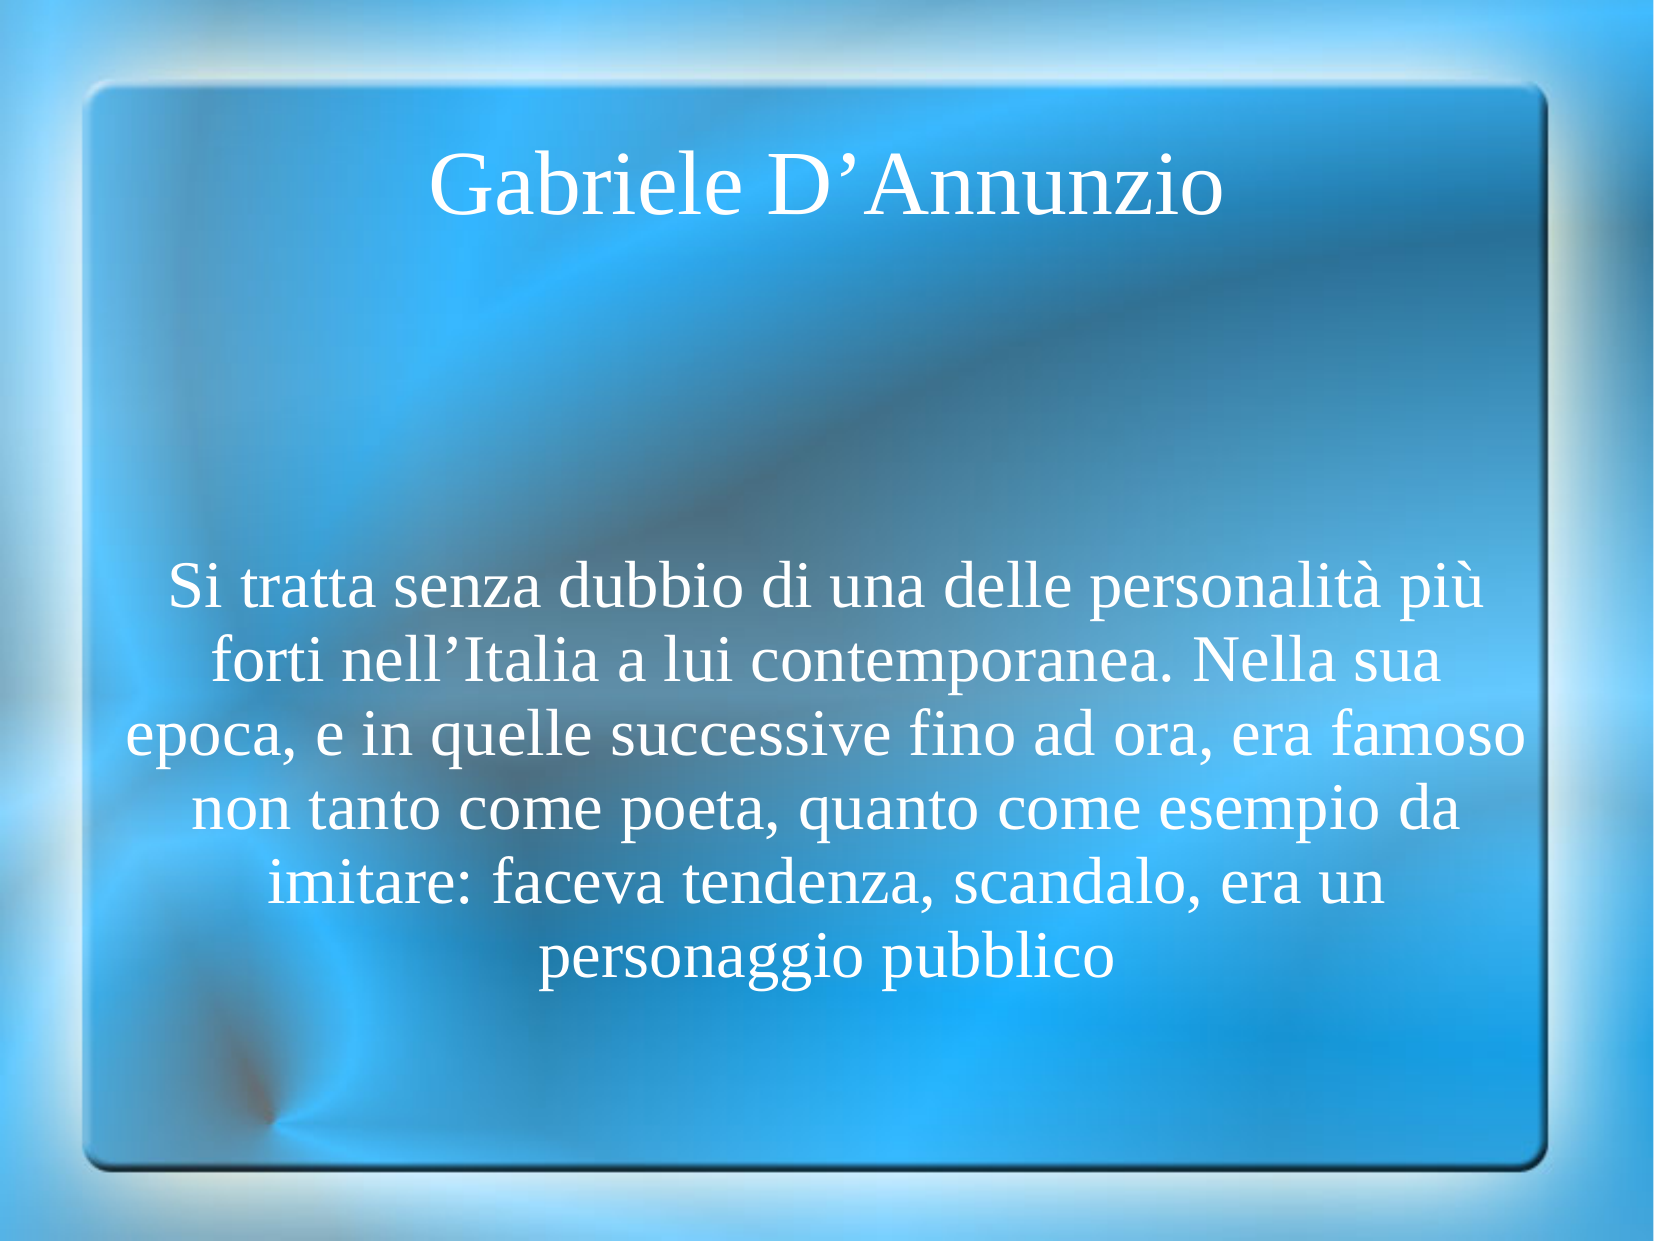

# Gabriele D’Annunzio
Si tratta senza dubbio di una delle personalità più forti nell’Italia a lui contemporanea. Nella sua epoca, e in quelle successive fino ad ora, era famoso non tanto come poeta, quanto come esempio da imitare: faceva tendenza, scandalo, era un personaggio pubblico